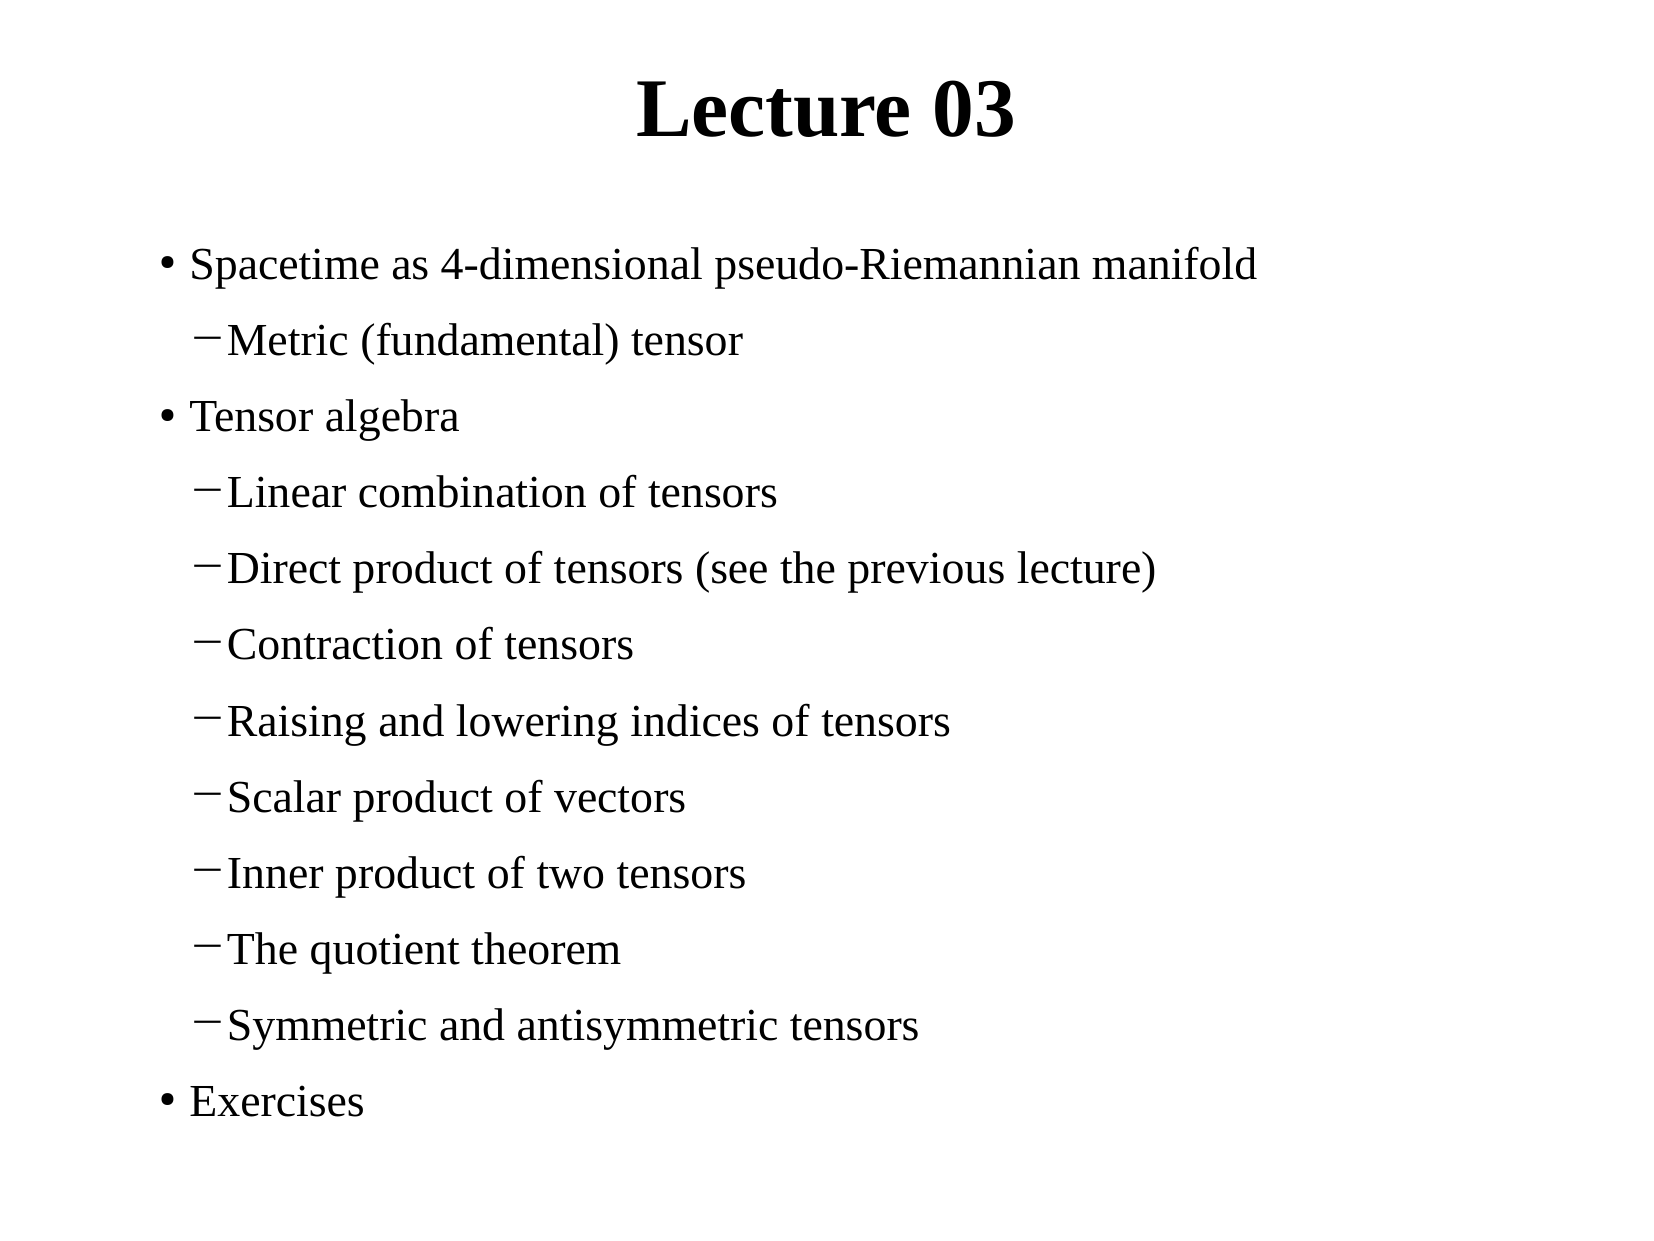

# Lecture 03
Spacetime as 4-dimensional pseudo-Riemannian manifold
Metric (fundamental) tensor
Tensor algebra
Linear combination of tensors
Direct product of tensors (see the previous lecture)
Contraction of tensors
Raising and lowering indices of tensors
Scalar product of vectors
Inner product of two tensors
The quotient theorem
Symmetric and antisymmetric tensors
Exercises